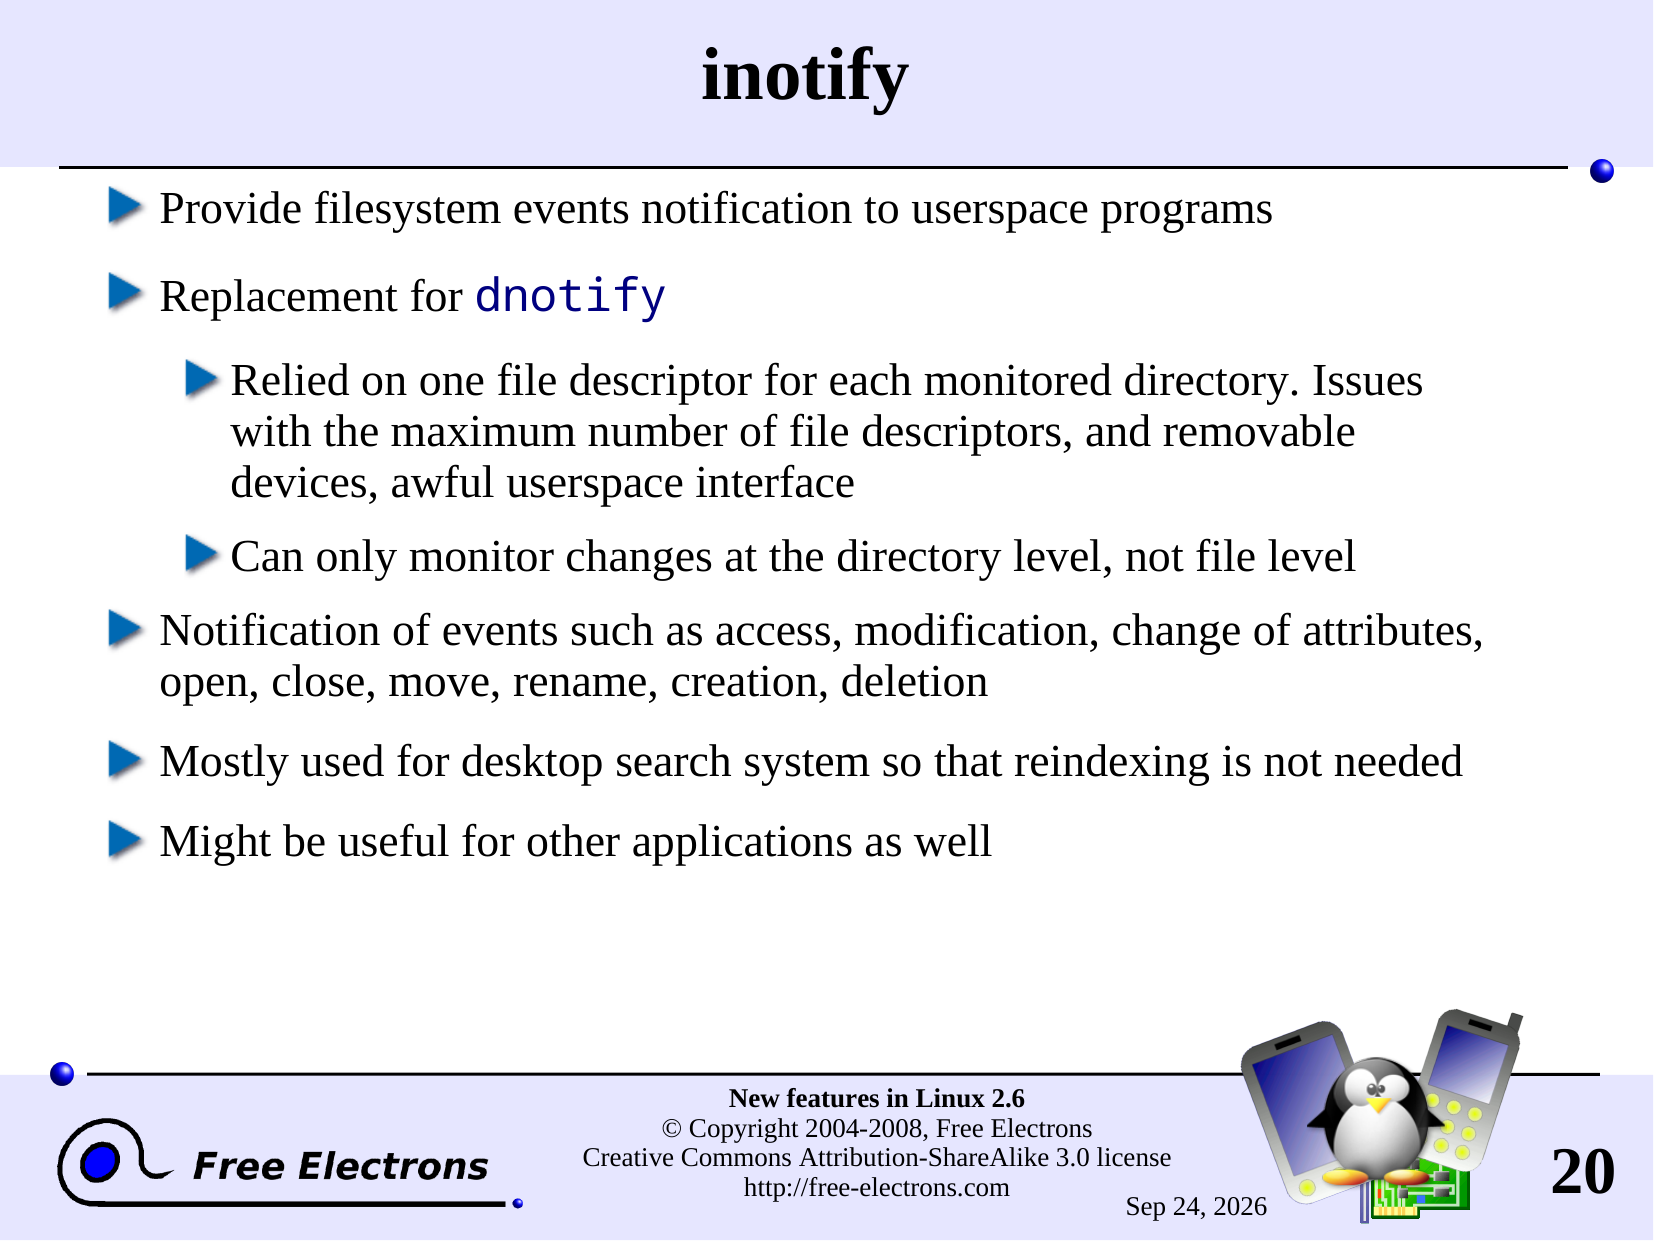

# inotify
Provide filesystem events notification to userspace programs
Replacement for dnotify
Relied on one file descriptor for each monitored directory. Issues with the maximum number of file descriptors, and removable devices, awful userspace interface
Can only monitor changes at the directory level, not file level
Notification of events such as access, modification, change of attributes, open, close, move, rename, creation, deletion
Mostly used for desktop search system so that reindexing is not needed
Might be useful for other applications as well